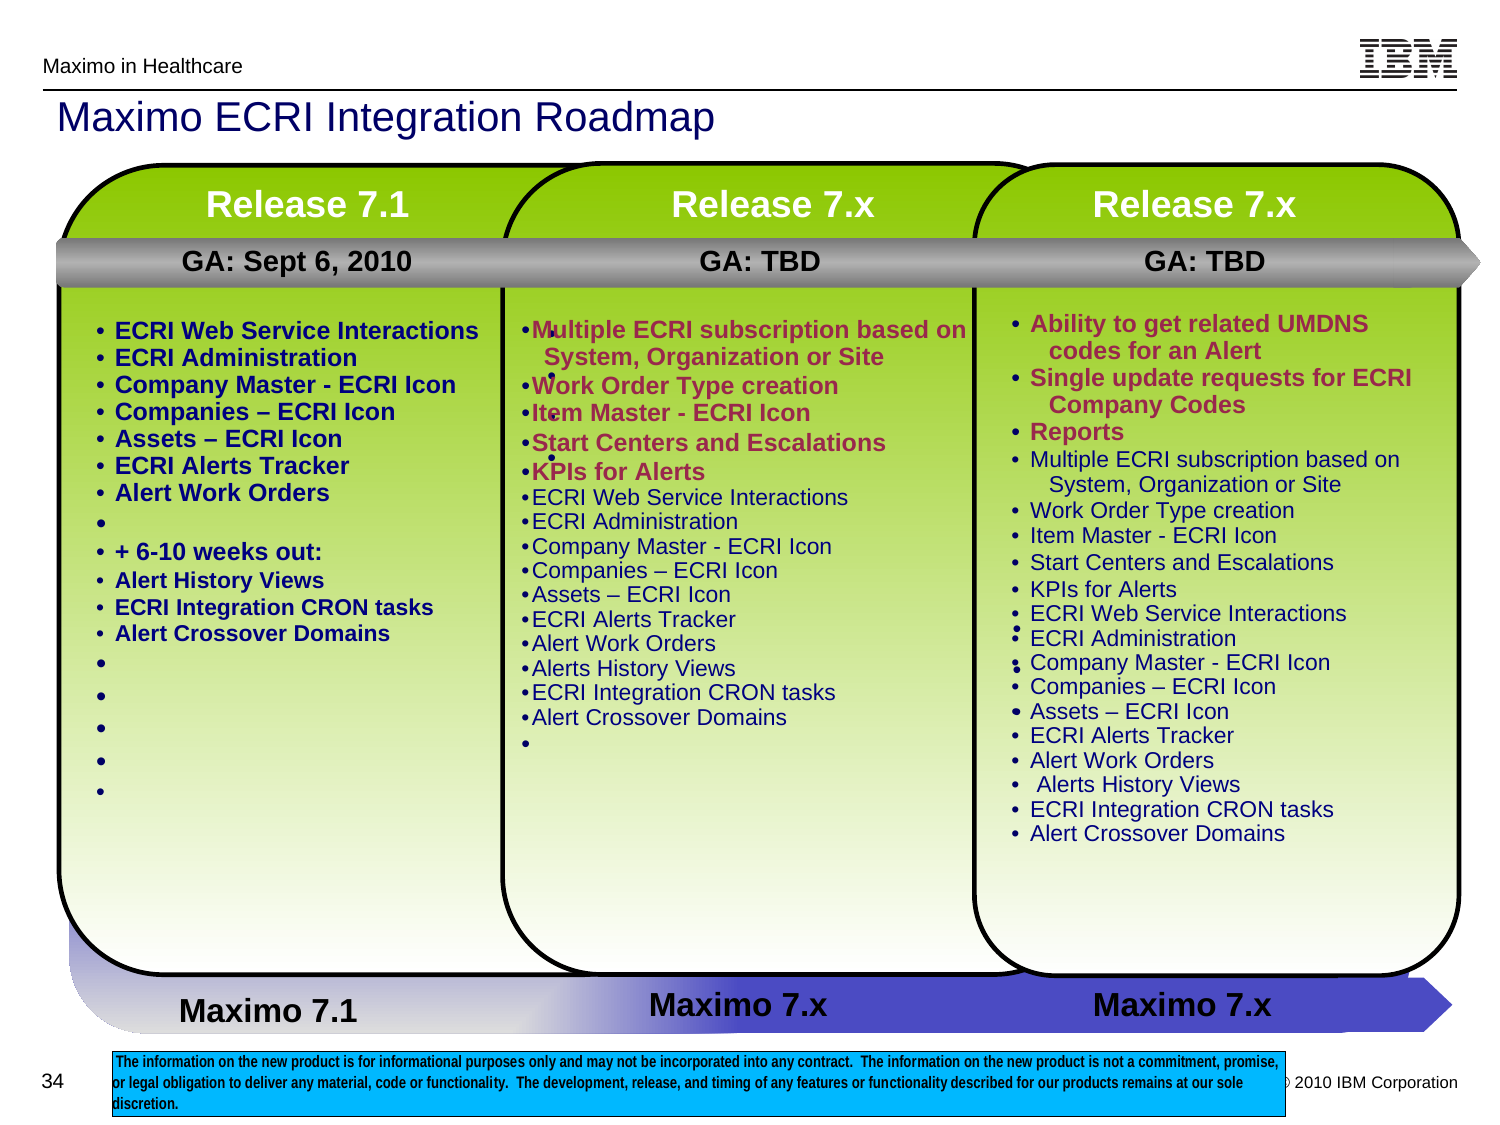

# Maximo ECRI Integration Roadmap
Release 7.x
Release 7.x
Release 7.x
Release 7.1
Release 7.x
Release 7.x
GA: Sept 6, 2010
GA: TBD
GA: TBD
Ability to get related UMDNS codes for an Alert
Single update requests for ECRI Company Codes
Reports
Multiple ECRI subscription based on System, Organization or Site
Work Order Type creation
Item Master - ECRI Icon
Start Centers and Escalations
KPIs for Alerts
ECRI Web Service Interactions
ECRI Administration
Company Master - ECRI Icon
Companies – ECRI Icon
Assets – ECRI Icon
ECRI Alerts Tracker
Alert Work Orders
 Alerts History Views
ECRI Integration CRON tasks
Alert Crossover Domains
Multiple ECRI subscription based on System, Organization or Site
Work Order Type creation
Item Master - ECRI Icon
Start Centers and Escalations
KPIs for Alerts
ECRI Web Service Interactions
ECRI Administration
Company Master - ECRI Icon
Companies – ECRI Icon
Assets – ECRI Icon
ECRI Alerts Tracker
Alert Work Orders
Alerts History Views
ECRI Integration CRON tasks
Alert Crossover Domains
ECRI Web Service Interactions
ECRI Administration
Company Master - ECRI Icon
Companies – ECRI Icon
Assets – ECRI Icon
ECRI Alerts Tracker
Alert Work Orders
+ 6-10 weeks out:
Alert History Views
ECRI Integration CRON tasks
Alert Crossover Domains
Maximo 7.x
Maximo 7.x
Maximo 7.1